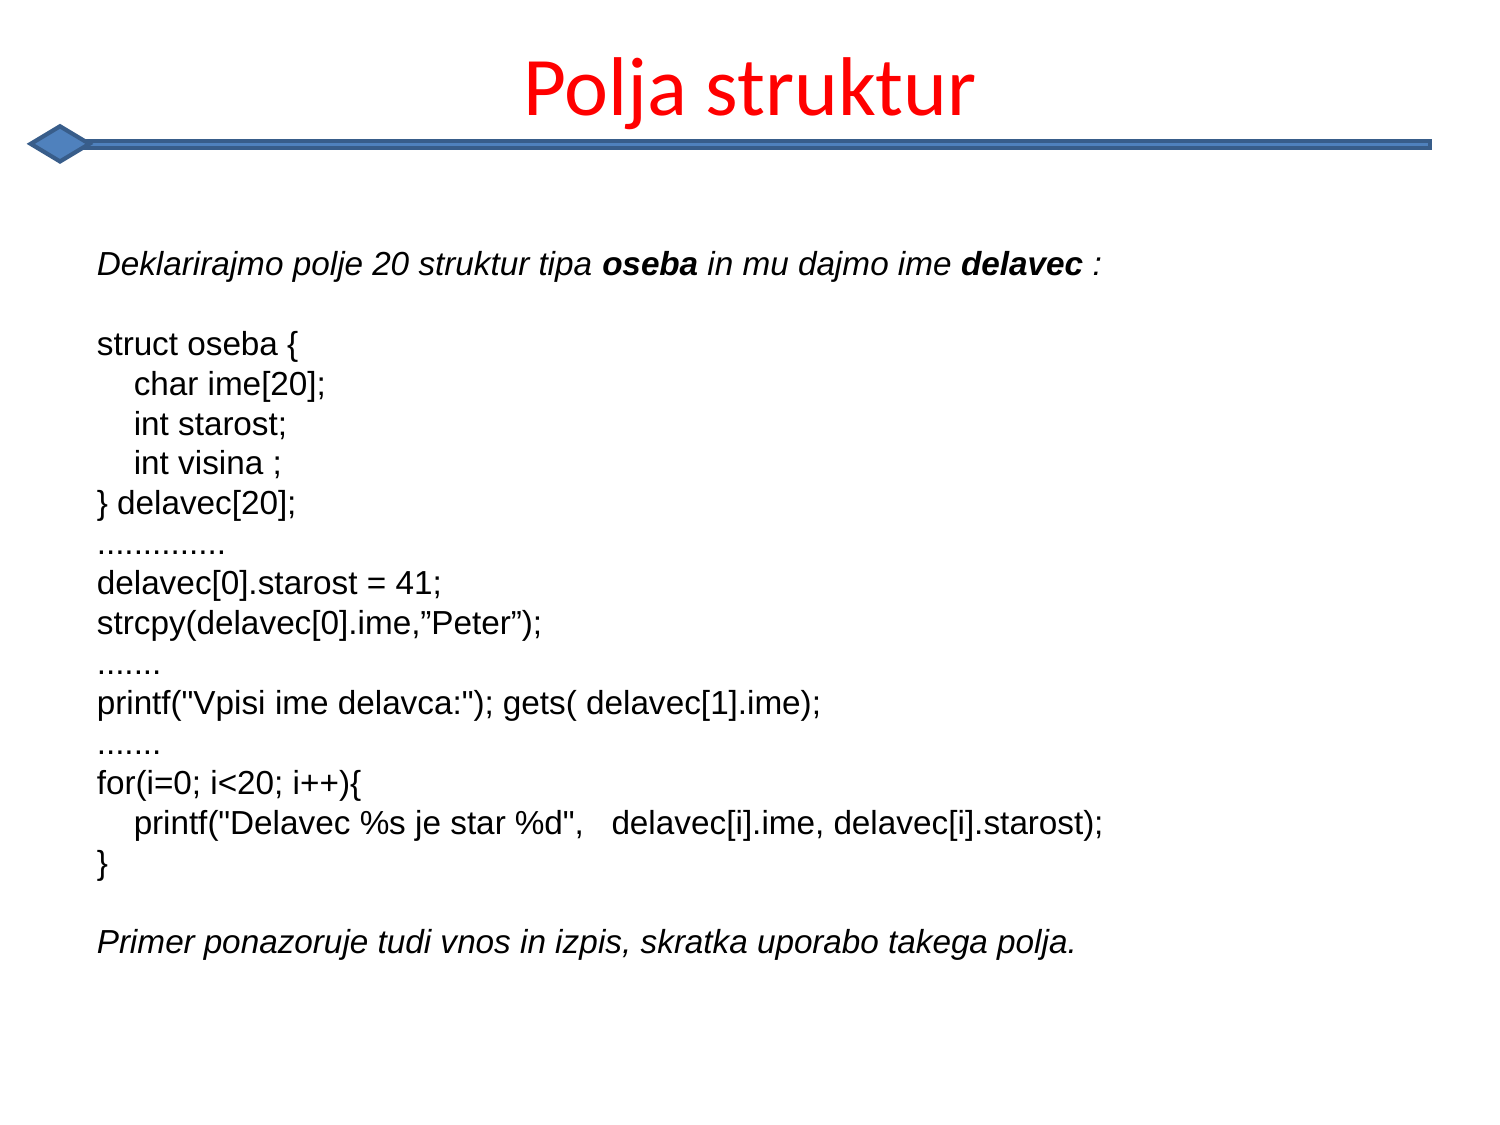

# Polja struktur
Deklarirajmo polje 20 struktur tipa oseba in mu dajmo ime delavec :
struct oseba {
 char ime[20];
 int starost;
 int visina ;
} delavec[20];
..............
delavec[0].starost = 41;
strcpy(delavec[0].ime,”Peter”);
.......
printf("Vpisi ime delavca:"); gets( delavec[1].ime);
.......
for(i=0; i<20; i++){
 printf("Delavec %s je star %d",   delavec[i].ime, delavec[i].starost);
}
Primer ponazoruje tudi vnos in izpis, skratka uporabo takega polja.